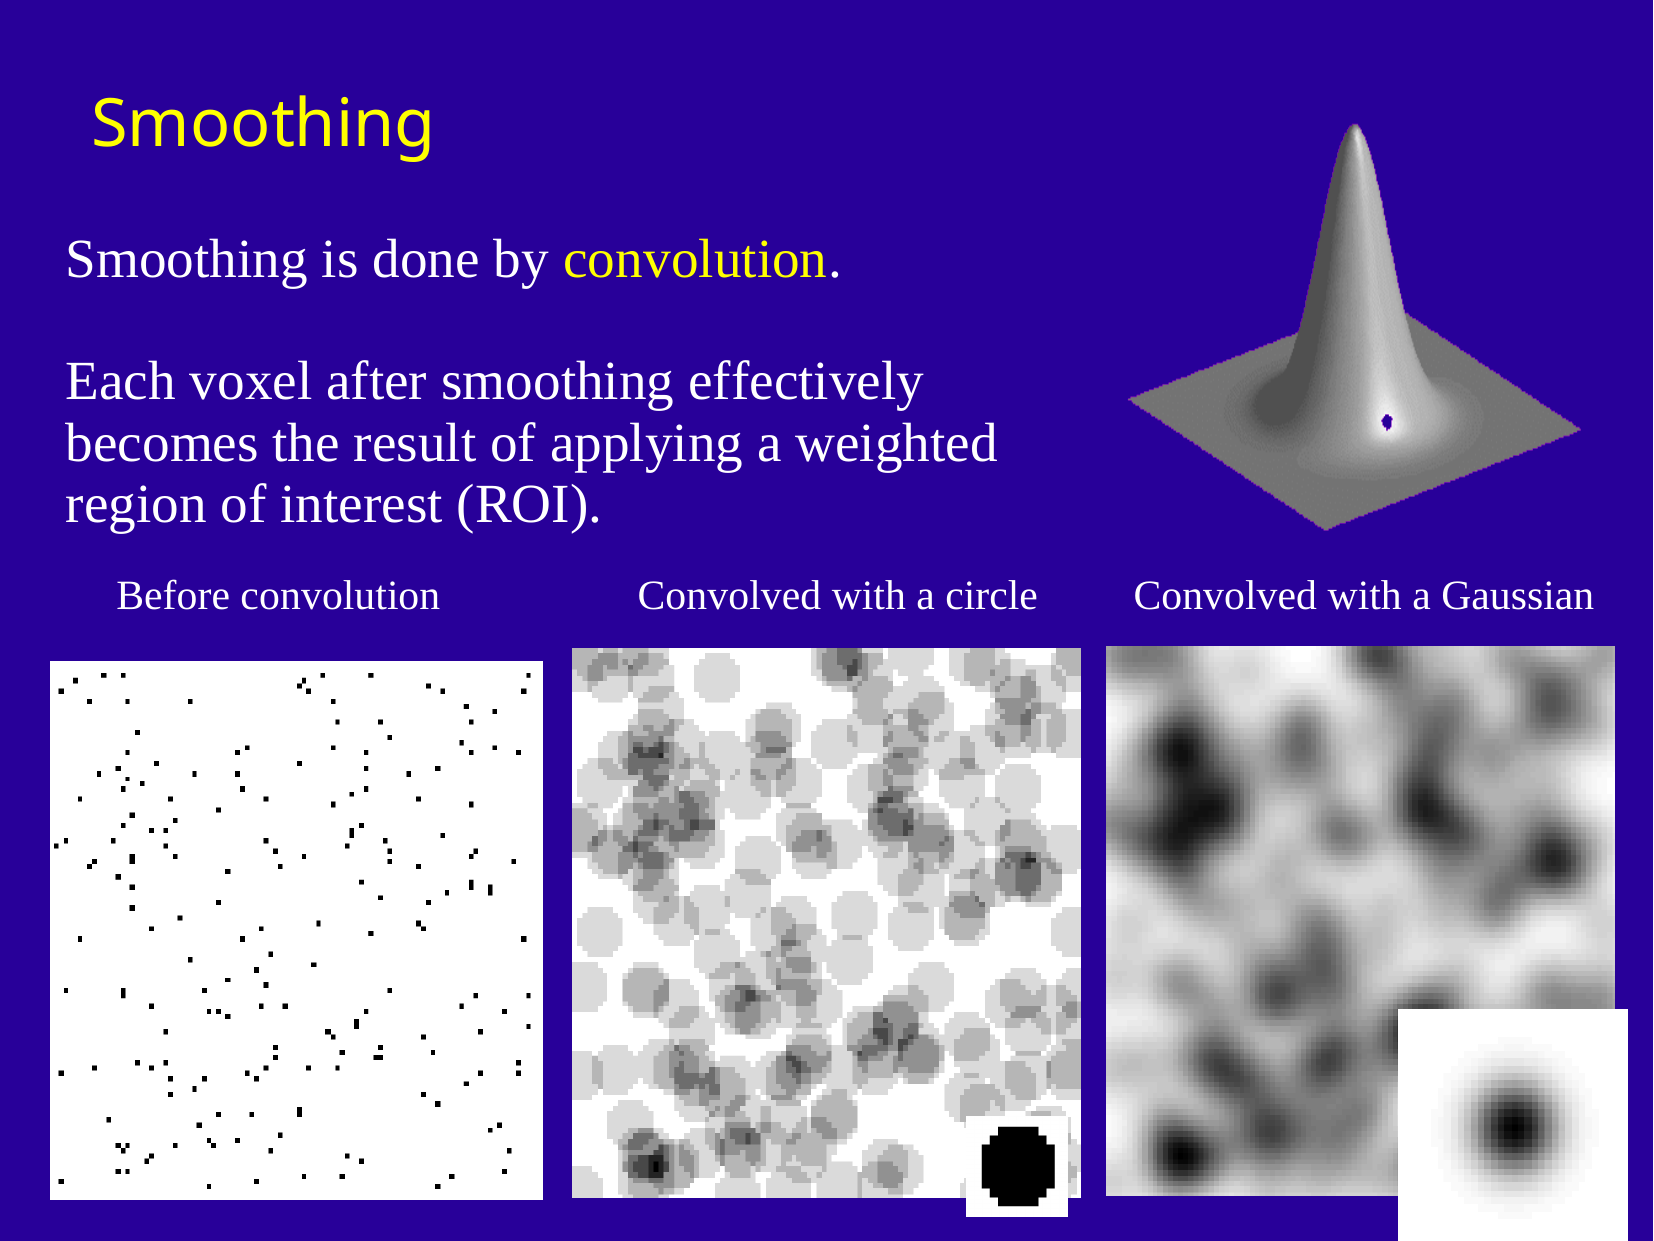

# Smoothing
Smoothing is done by convolution.
Each voxel after smoothing effectively becomes the result of applying a weighted region of interest (ROI).
Before convolution
Convolved with a circle
Convolved with a Gaussian